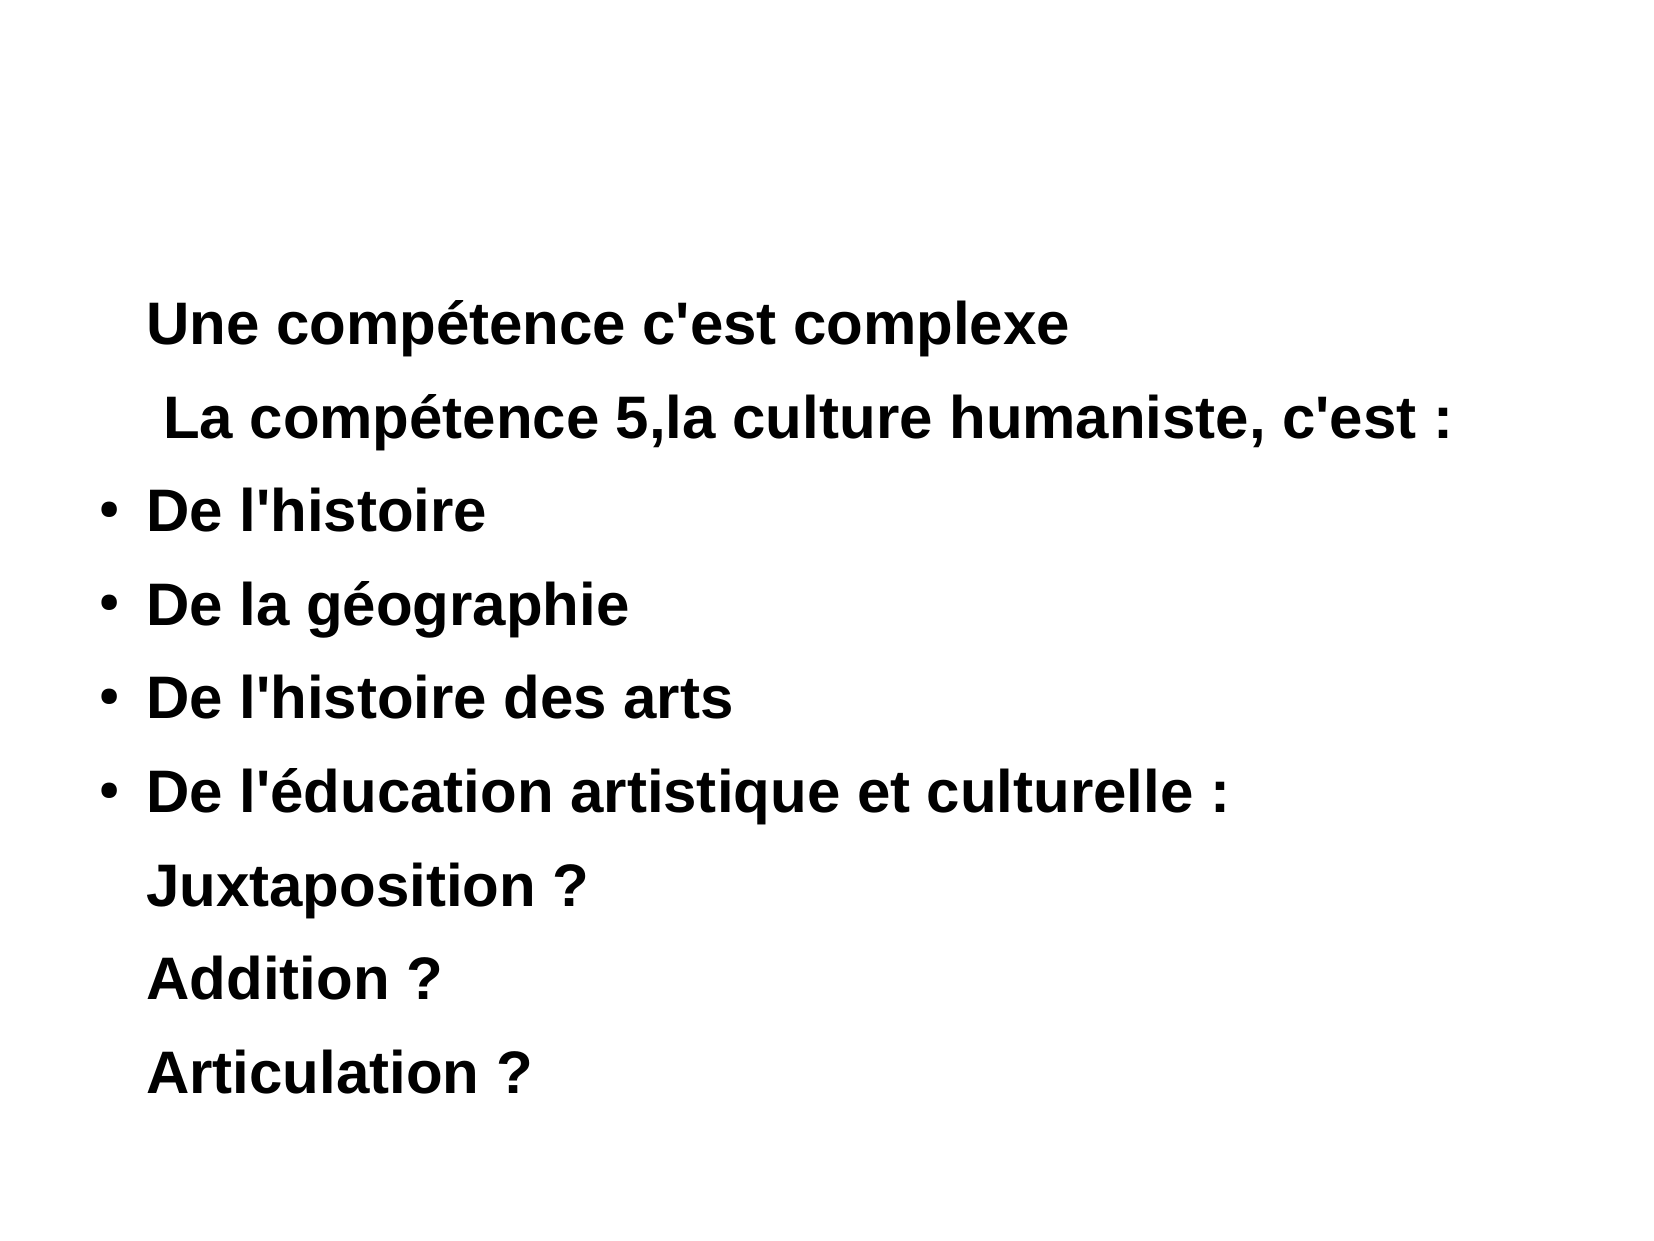

#
Une compétence c'est complexe
 La compétence 5,la culture humaniste, c'est :
De l'histoire
De la géographie
De l'histoire des arts
De l'éducation artistique et culturelle :
Juxtaposition ?
Addition ?
Articulation ?